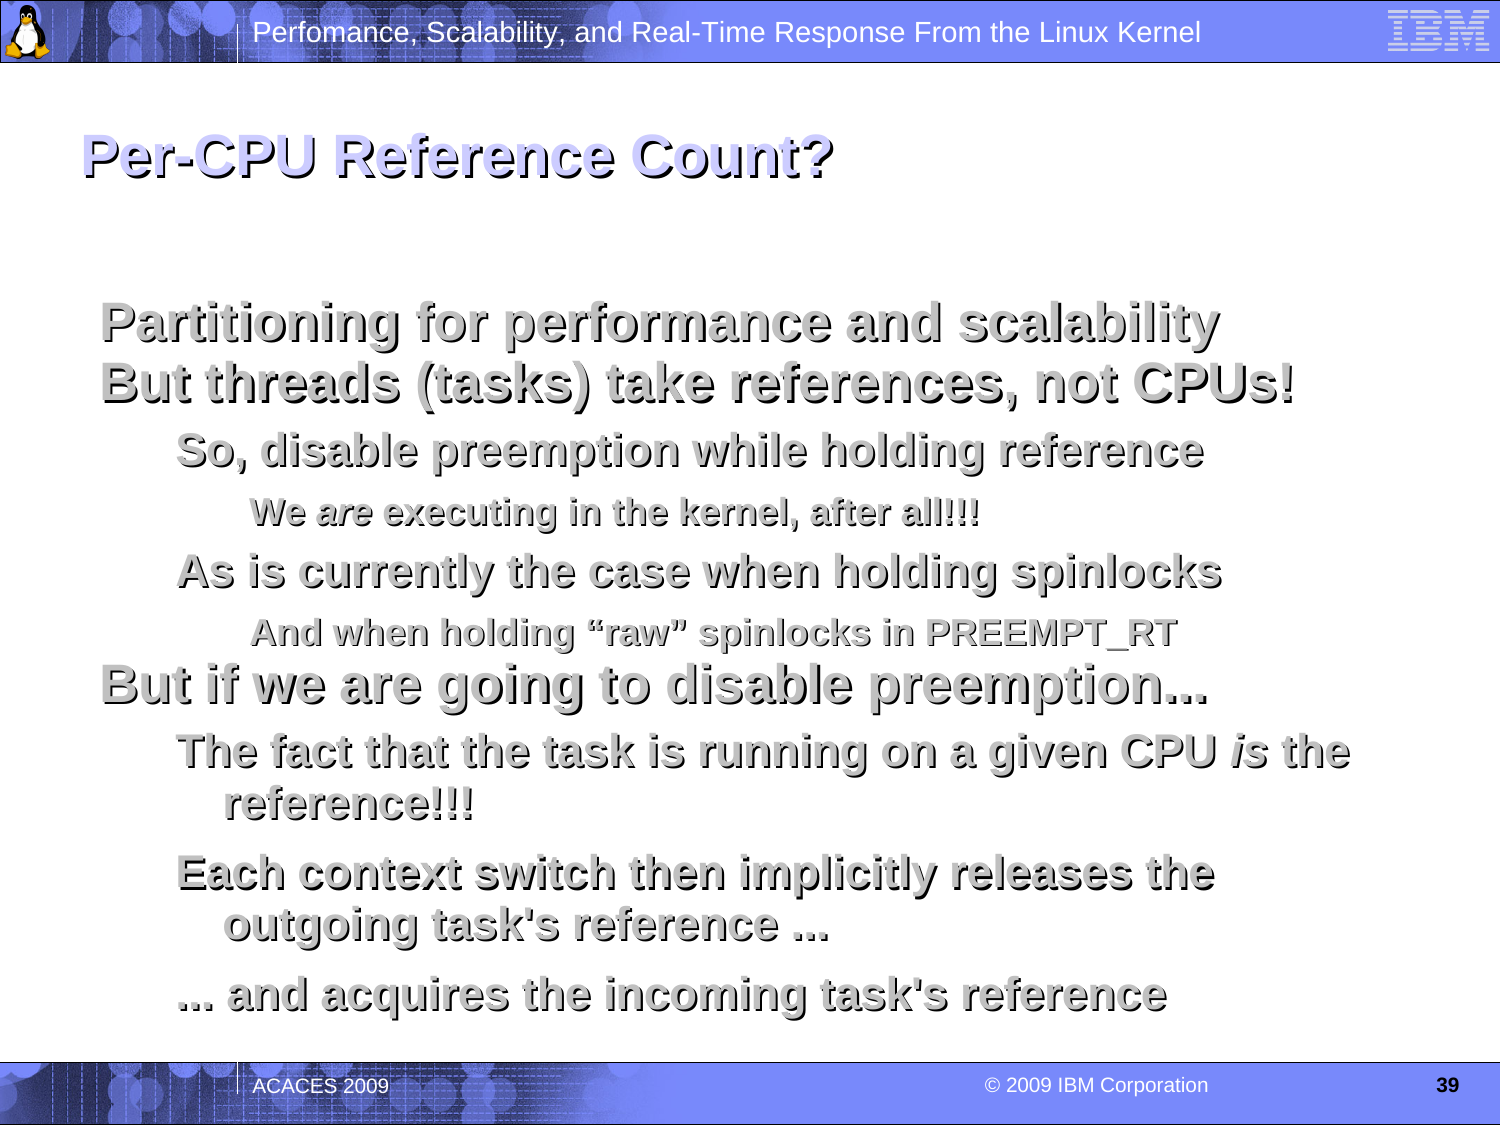

# Per-CPU Reference Count?
Partitioning for performance and scalability
But threads (tasks) take references, not CPUs!
So, disable preemption while holding reference
We are executing in the kernel, after all!!!
As is currently the case when holding spinlocks
And when holding “raw” spinlocks in PREEMPT_RT
But if we are going to disable preemption...
The fact that the task is running on a given CPU is the reference!!!
Each context switch then implicitly releases the outgoing task's reference ...
... and acquires the incoming task's reference
39